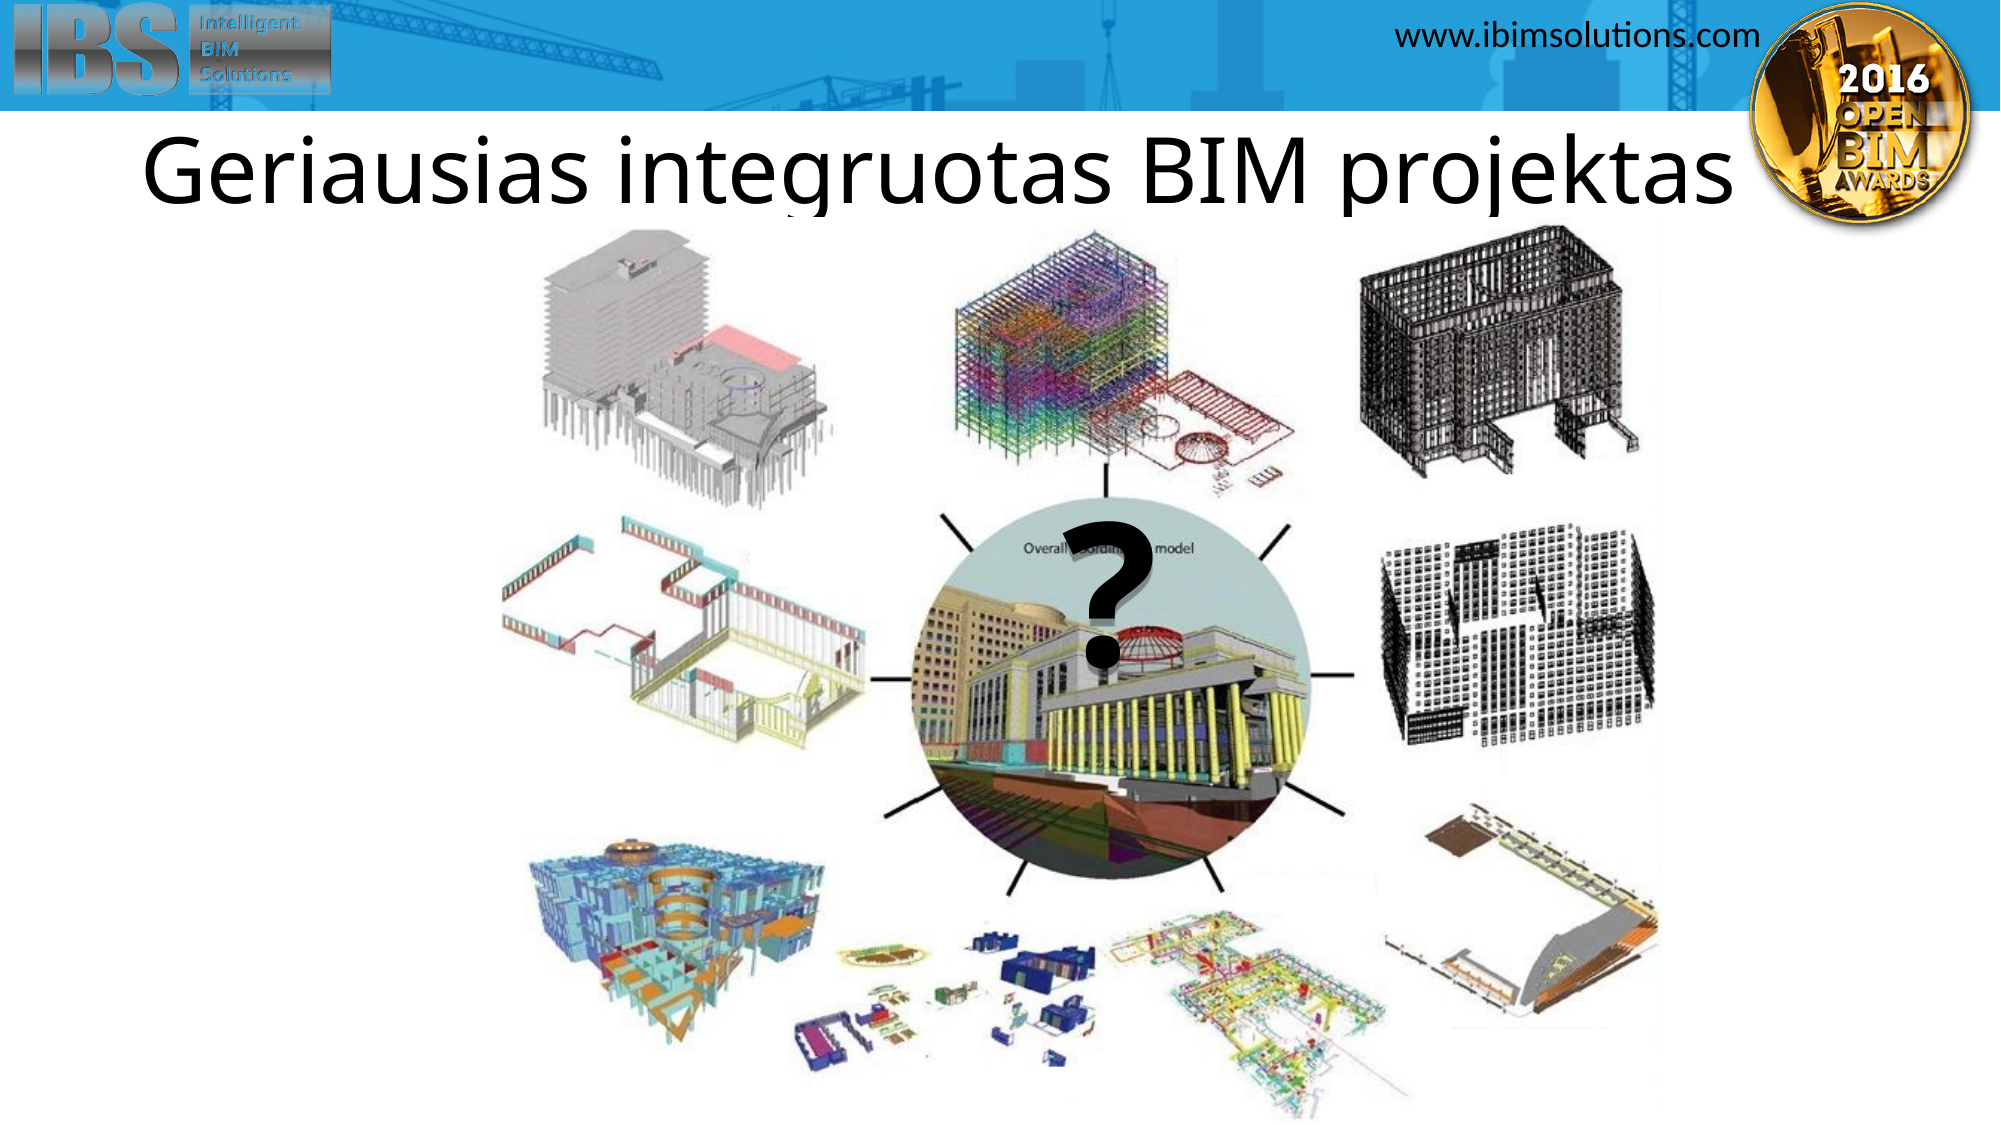

www.ibimsolutions.com
# Geriausias integruotas BIM projektas
?